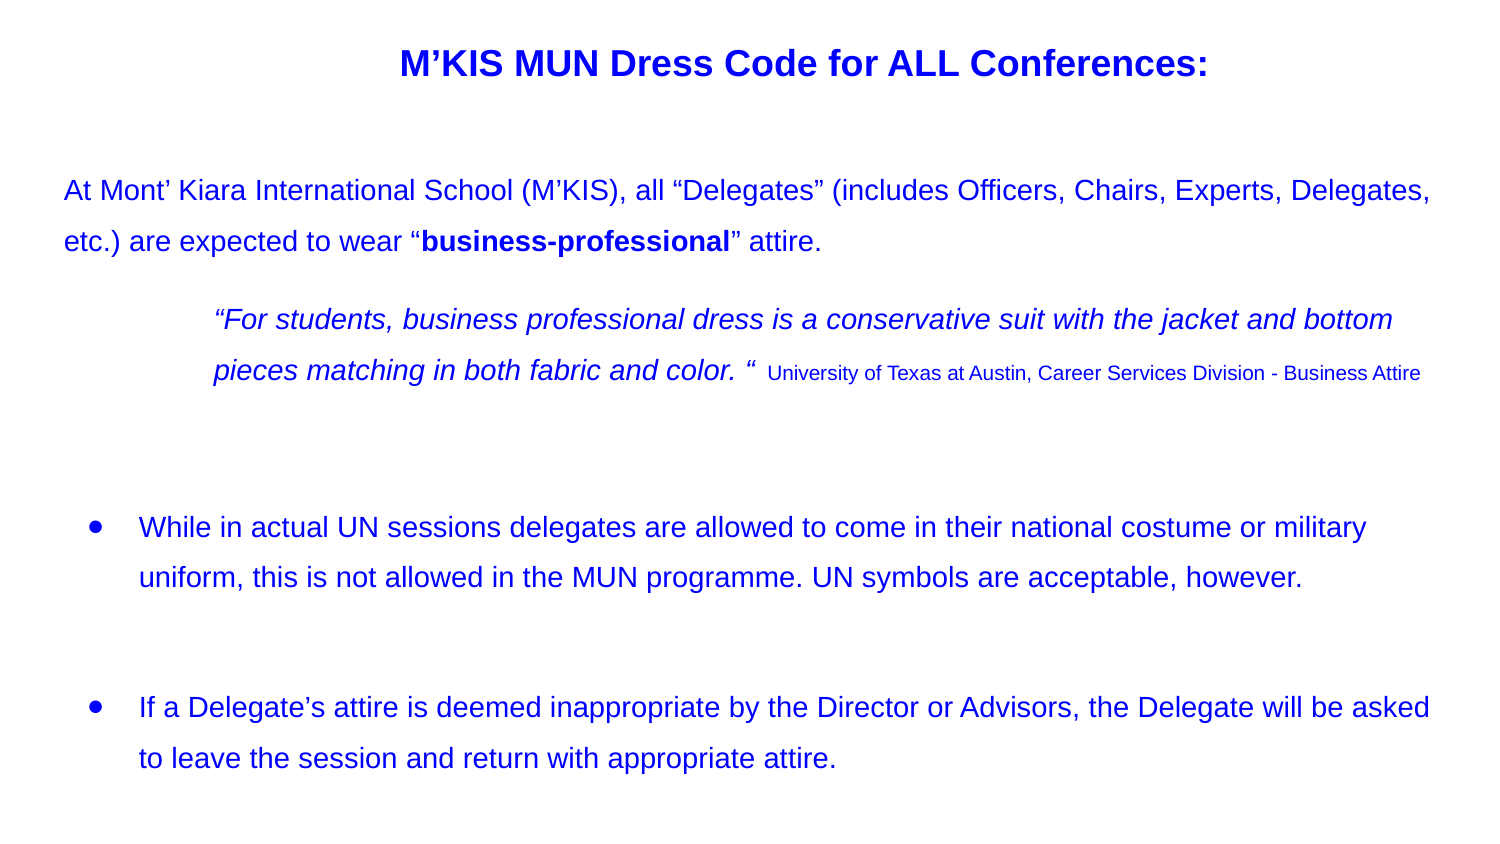

# M’KIS MUN Dress Code for ALL Conferences:
At Mont’ Kiara International School (M’KIS), all “Delegates” (includes Officers, Chairs, Experts, Delegates, etc.) are expected to wear “business-professional” attire.
“For students, business professional dress is a conservative suit with the jacket and bottom pieces matching in both fabric and color. “ University of Texas at Austin, Career Services Division - Business Attire
While in actual UN sessions delegates are allowed to come in their national costume or military uniform, this is not allowed in the MUN programme. UN symbols are acceptable, however.
If a Delegate’s attire is deemed inappropriate by the Director or Advisors, the Delegate will be asked to leave the session and return with appropriate attire.